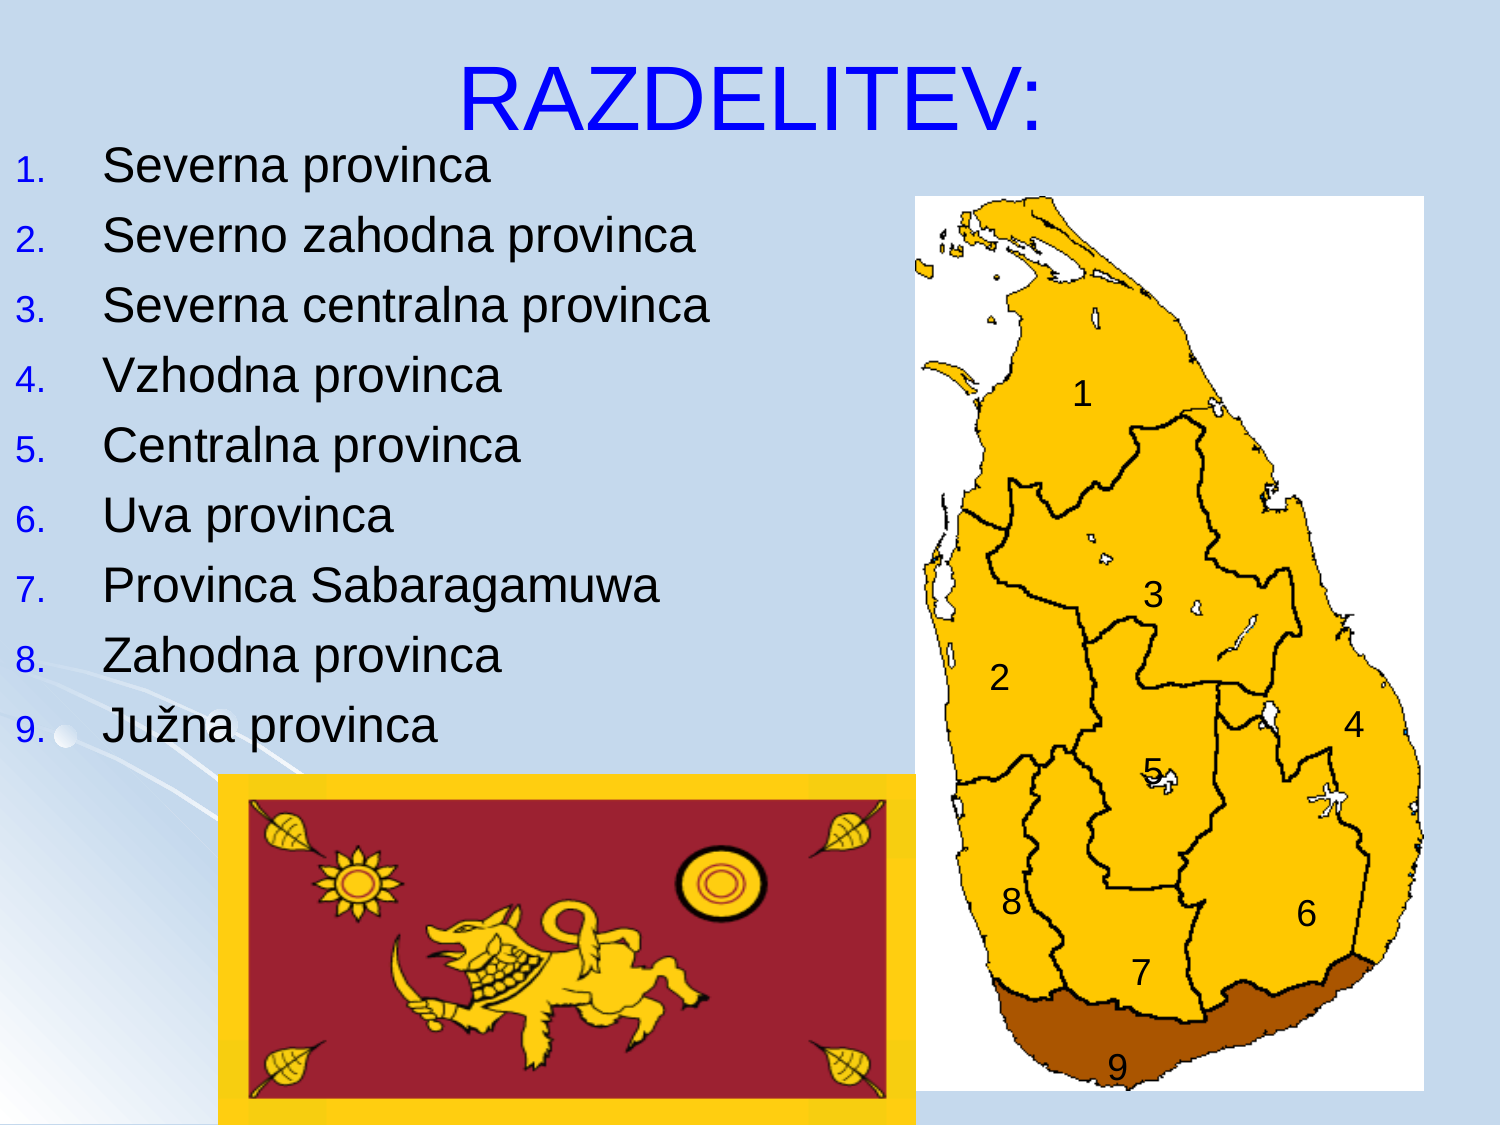

# RAZDELITEV:
Severna provinca
Severno zahodna provinca
Severna centralna provinca
Vzhodna provinca
Centralna provinca
Uva provinca
Provinca Sabaragamuwa
Zahodna provinca
Južna provinca
1
3
2
4
5
8
6
7
9